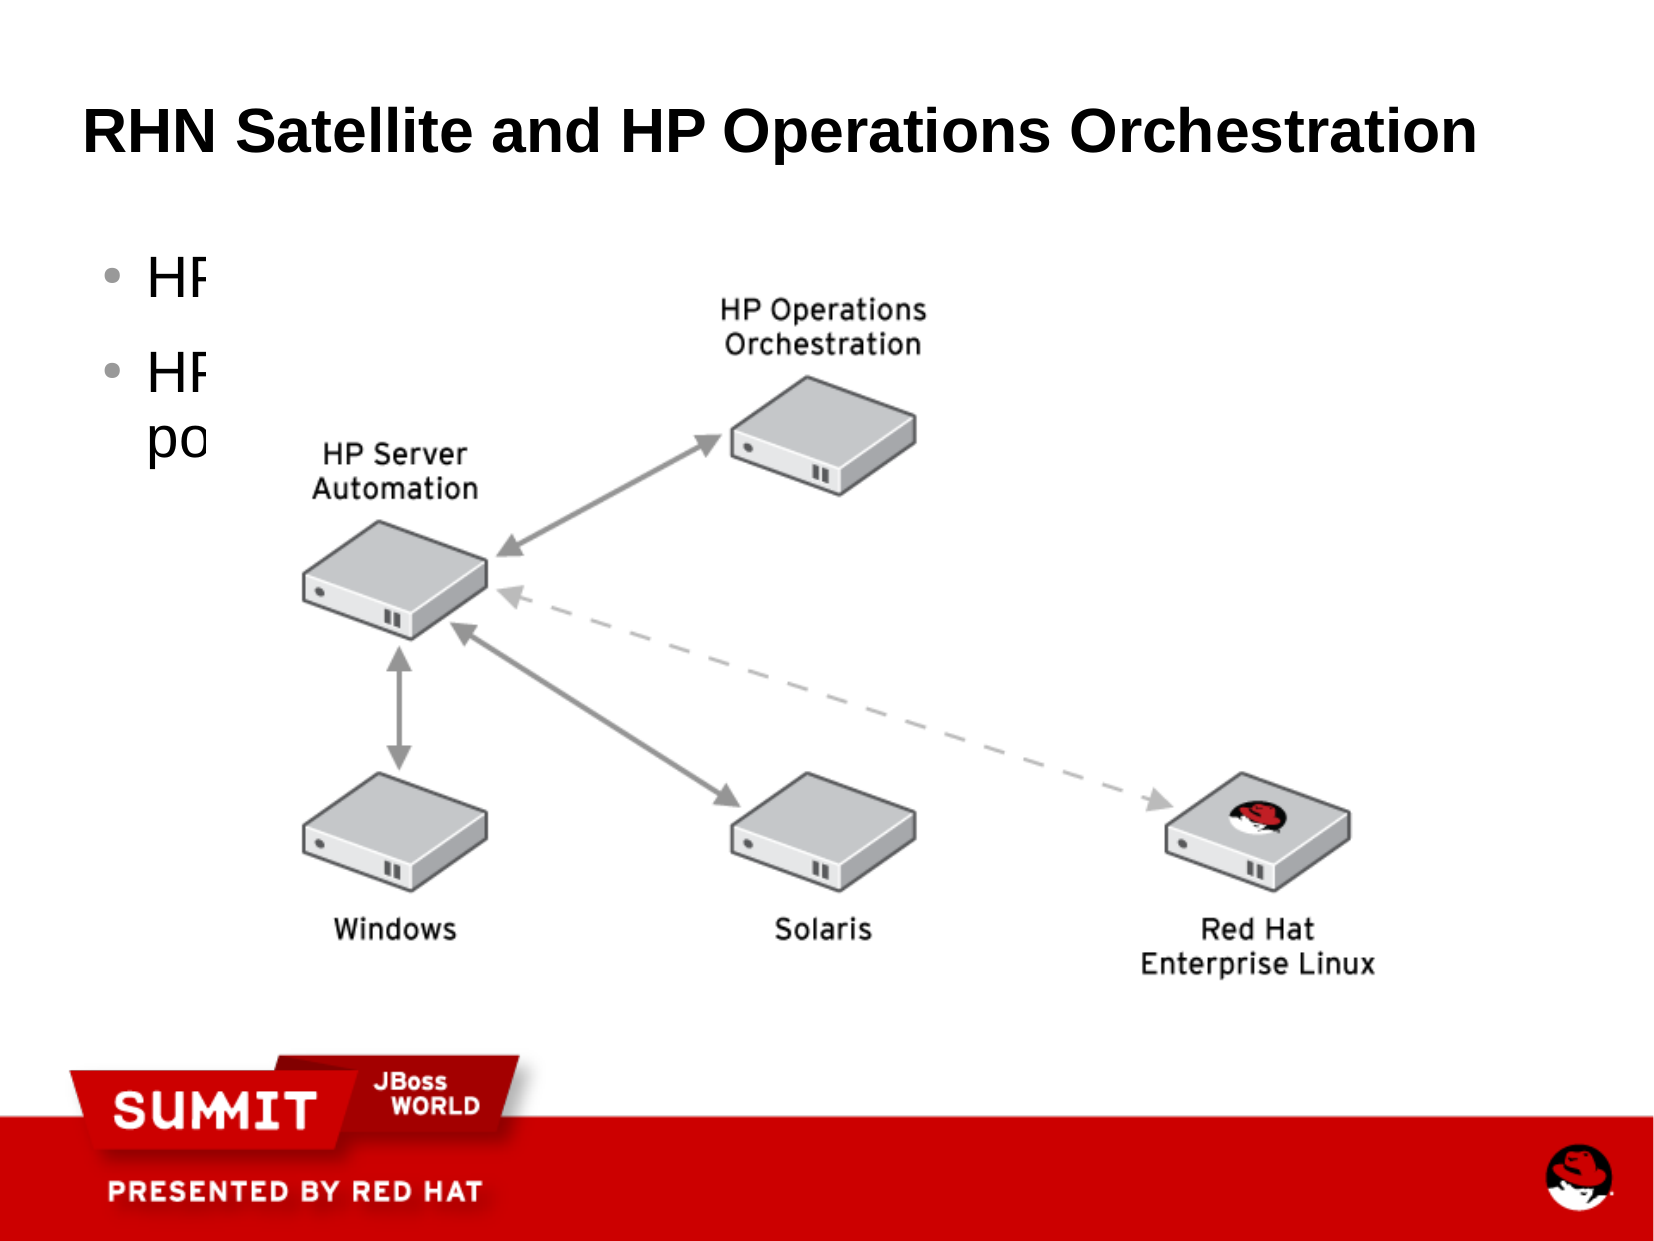

# RHN Satellite and HP Operations Orchestration
HP SA can be automated further with HP OO
HP OO is a workflow manager containing a pre-populated library